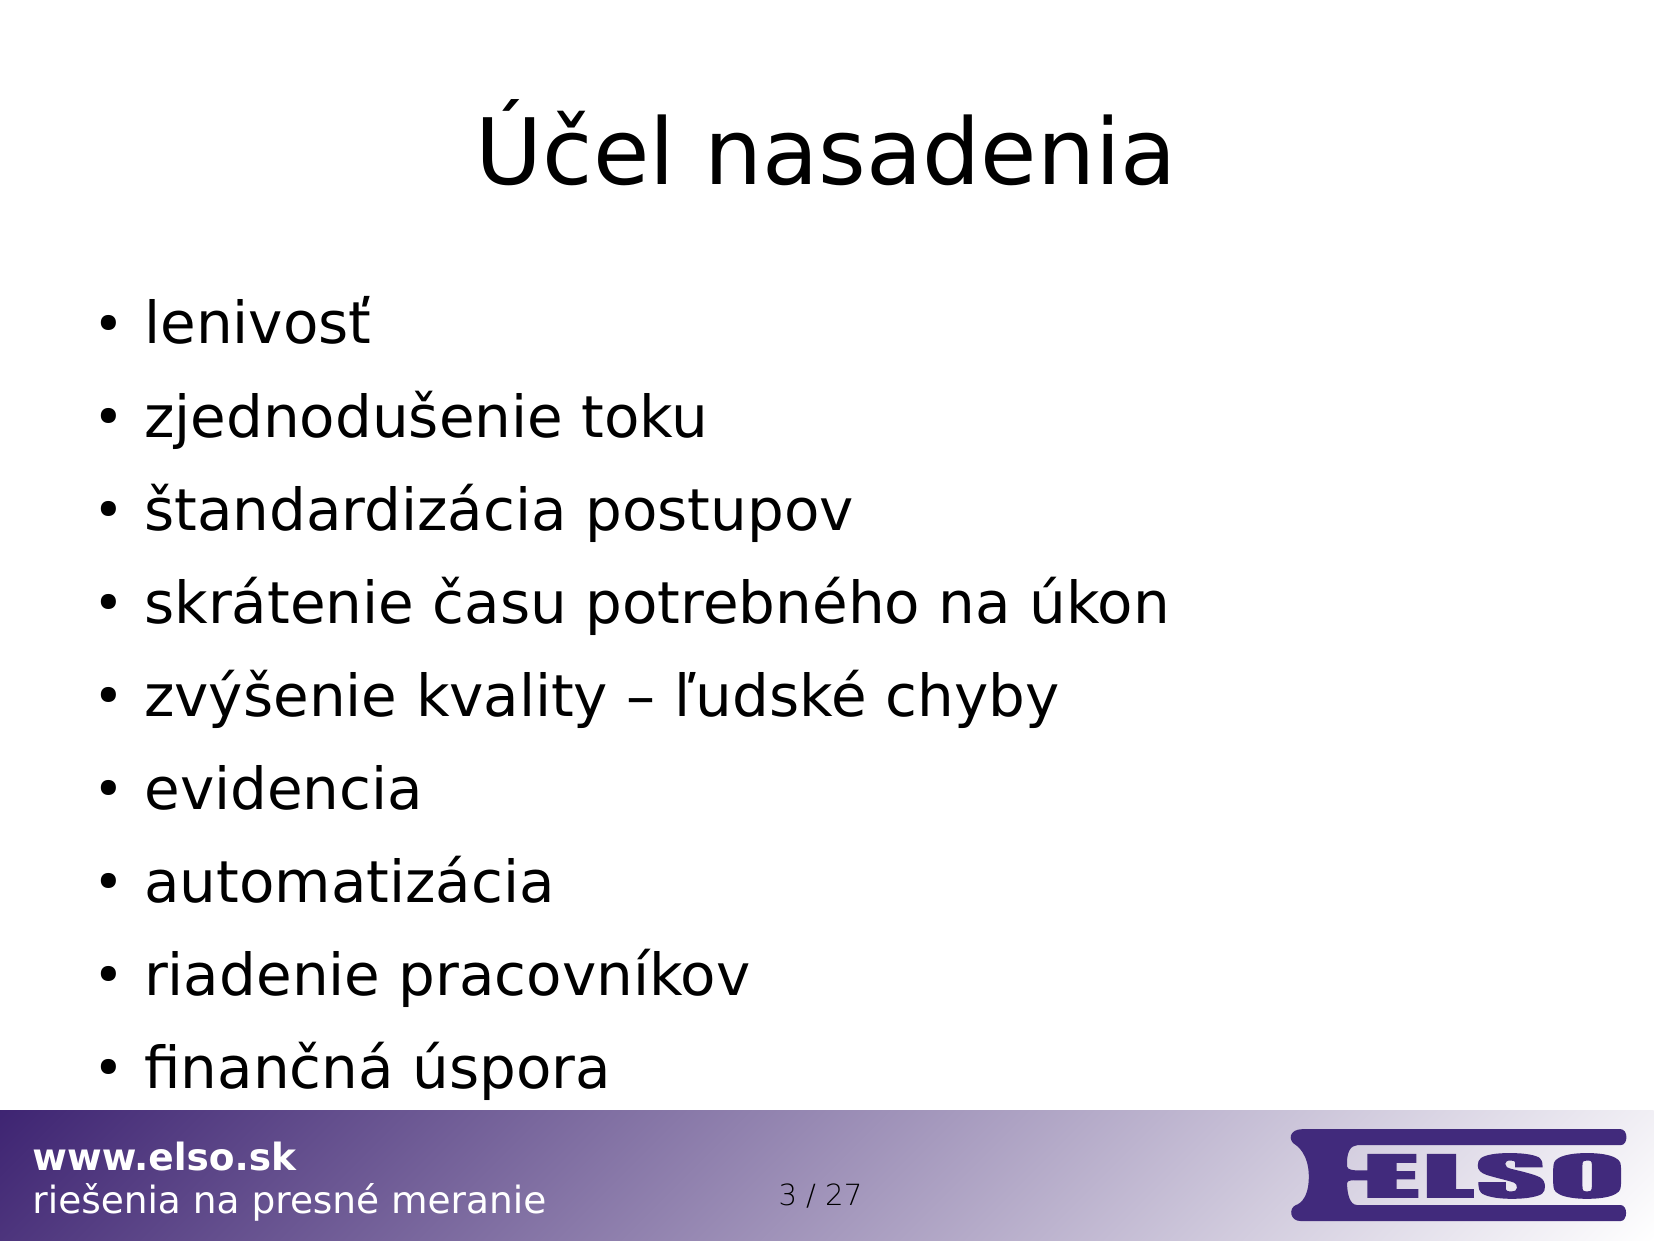

# Účel nasadenia
lenivosť
zjednodušenie toku
štandardizácia postupov
skrátenie času potrebného na úkon
zvýšenie kvality – ľudské chyby
evidencia
automatizácia
riadenie pracovníkov
finančná úspora
3